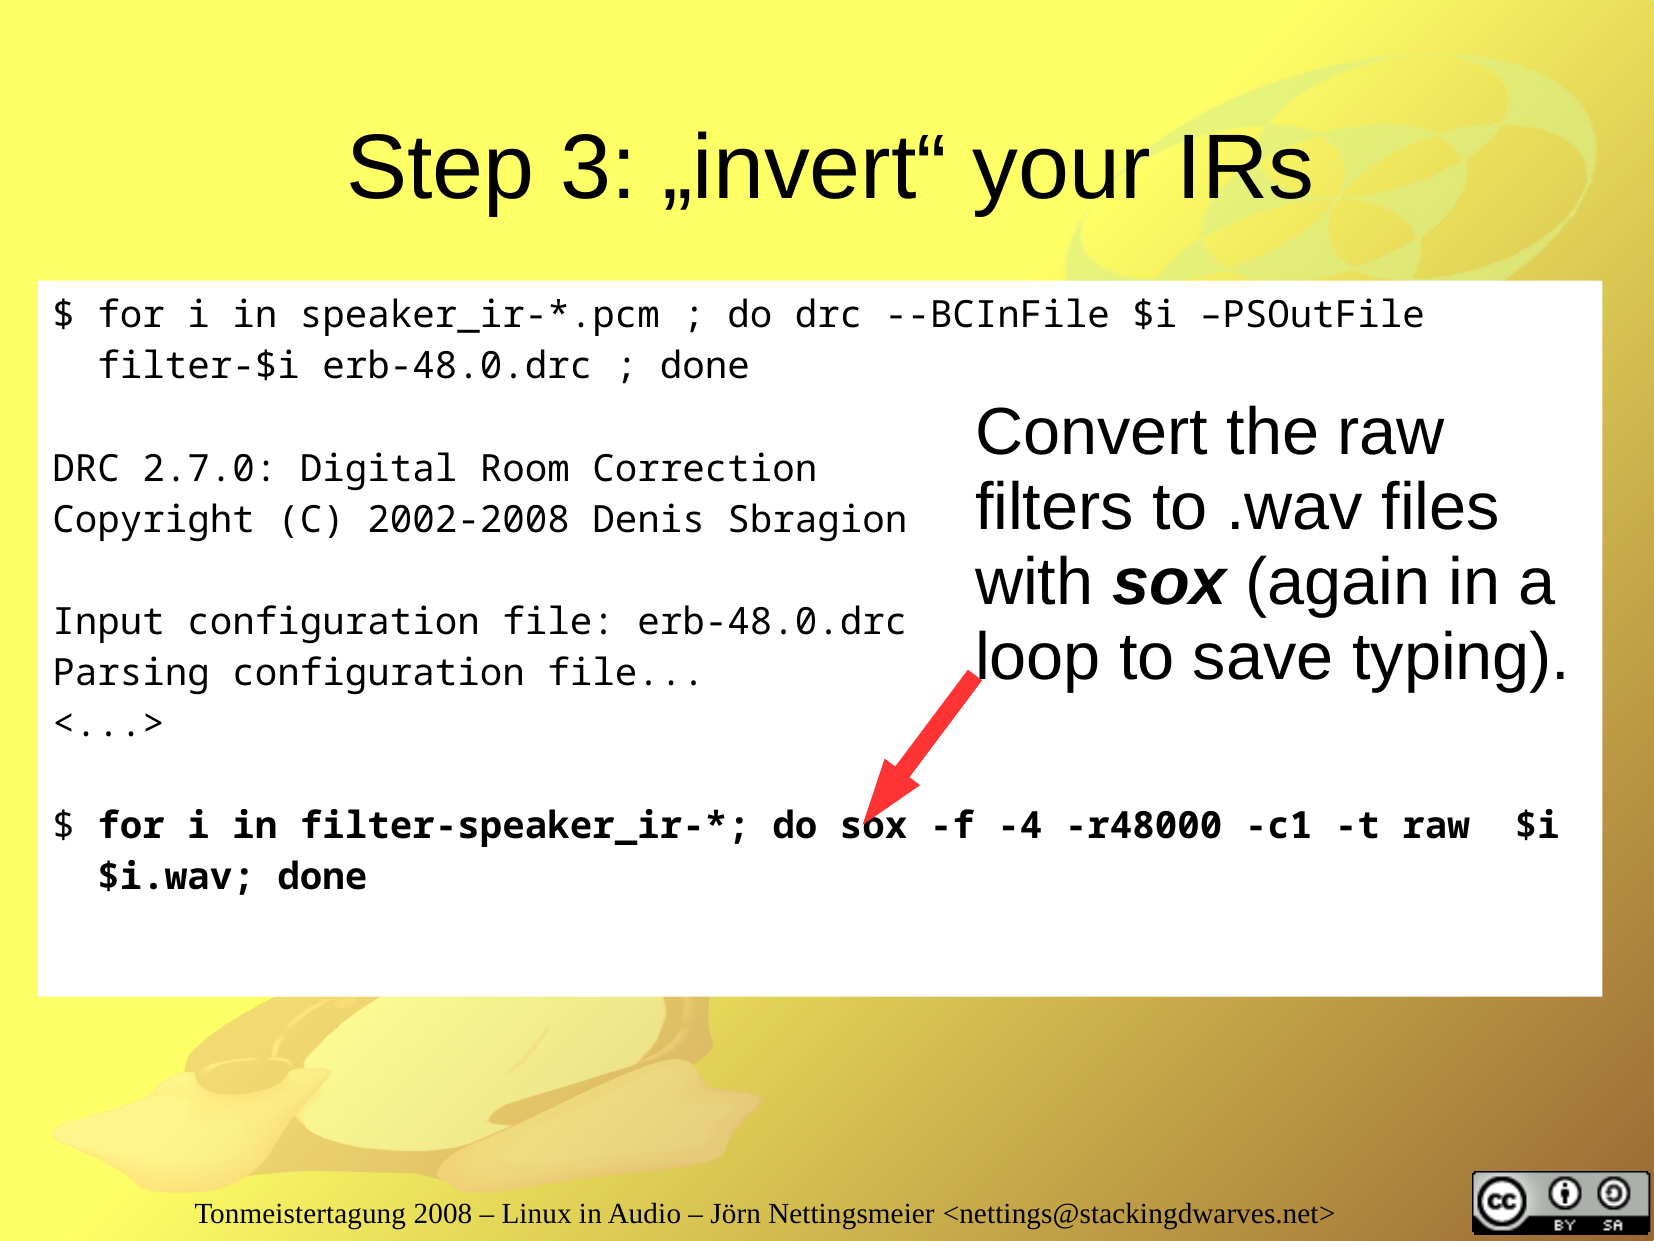

# Step 3: „invert“ your IRs
$ for i in speaker_ir-*.pcm ; do drc --BCInFile $i –PSOutFile
 filter-$i erb-48.0.drc ; done
DRC 2.7.0: Digital Room Correction
Copyright (C) 2002-2008 Denis Sbragion
Input configuration file: erb-48.0.drc
Parsing configuration file...
<...>
$ for i in filter-speaker_ir-*; do sox -f -4 -r48000 -c1 -t raw $i
 $i.wav; done
Convert the raw filters to .wav files with sox (again in a loop to save typing).